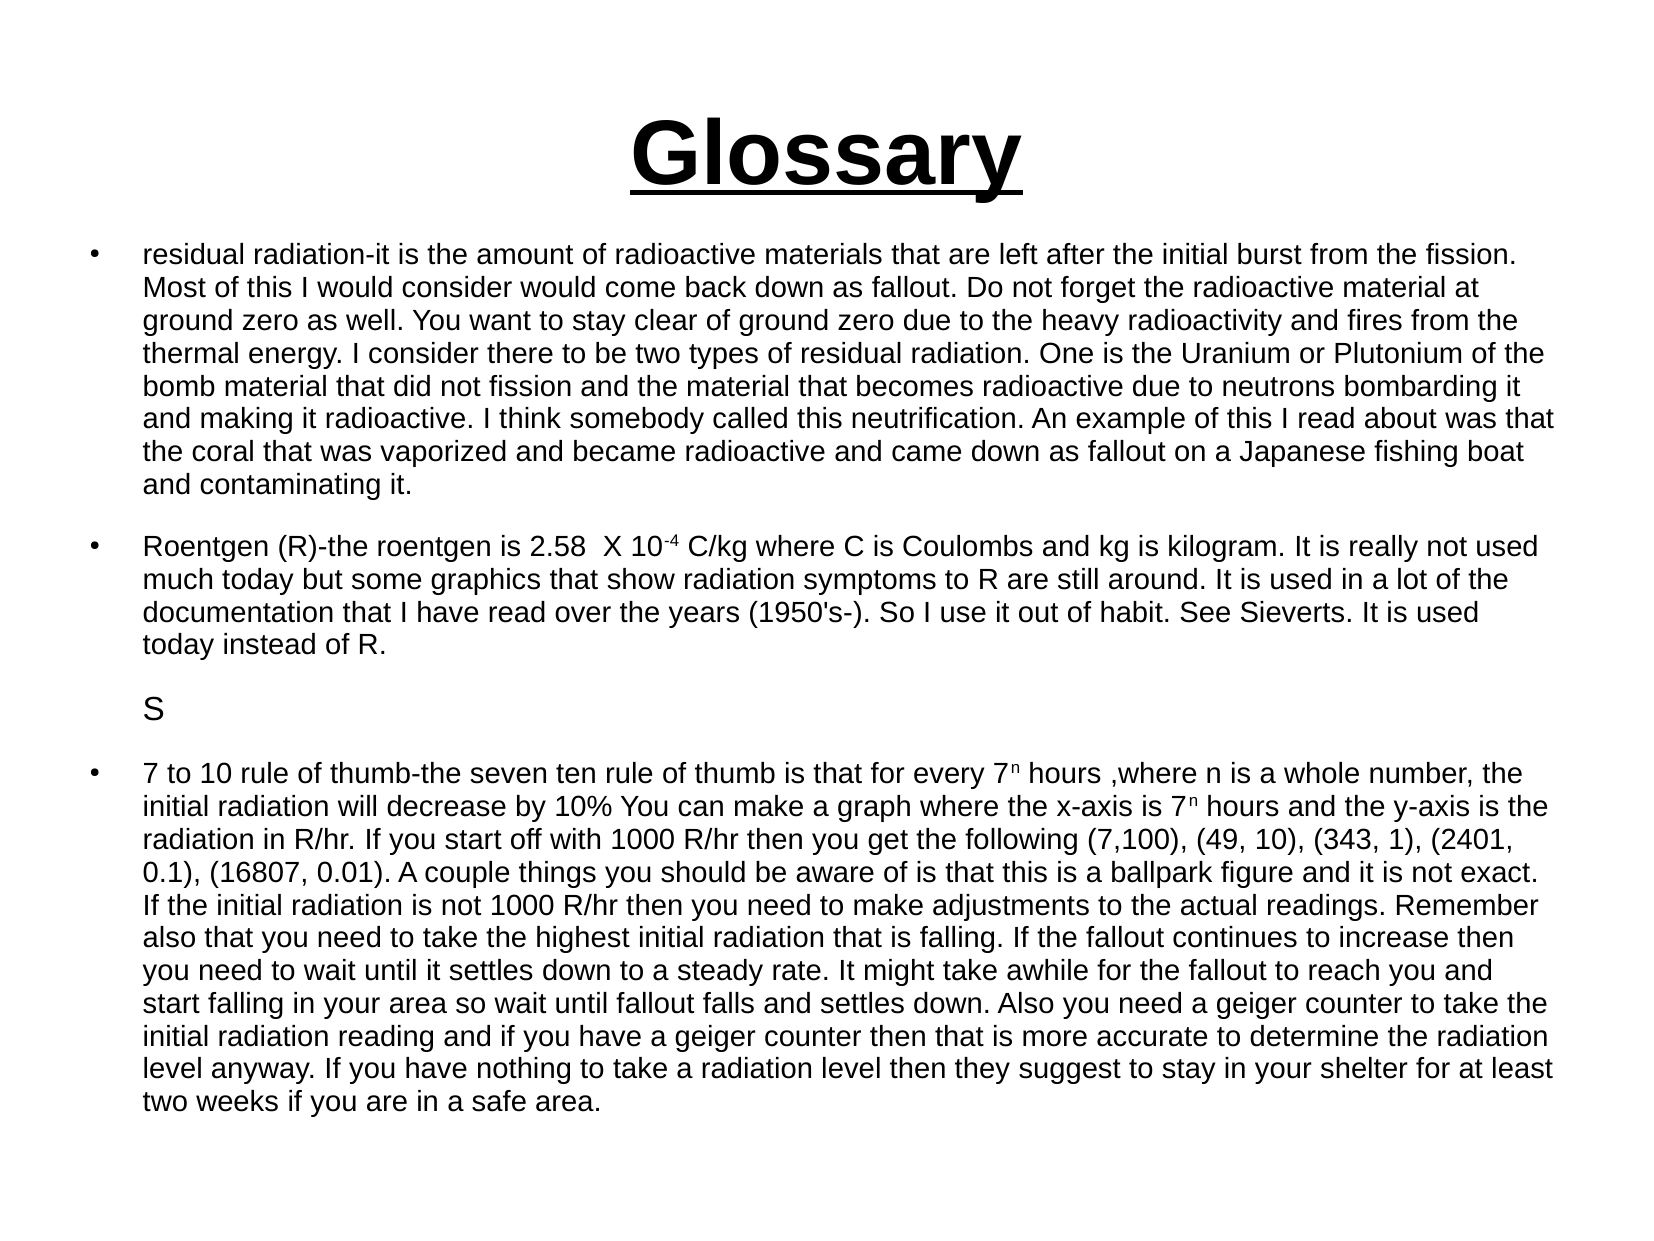

# Glossary
residual radiation-it is the amount of radioactive materials that are left after the initial burst from the fission. Most of this I would consider would come back down as fallout. Do not forget the radioactive material at ground zero as well. You want to stay clear of ground zero due to the heavy radioactivity and fires from the thermal energy. I consider there to be two types of residual radiation. One is the Uranium or Plutonium of the bomb material that did not fission and the material that becomes radioactive due to neutrons bombarding it and making it radioactive. I think somebody called this neutrification. An example of this I read about was that the coral that was vaporized and became radioactive and came down as fallout on a Japanese fishing boat and contaminating it.
Roentgen (R)-the roentgen is 2.58 X 10-4 C/kg where C is Coulombs and kg is kilogram. It is really not used much today but some graphics that show radiation symptoms to R are still around. It is used in a lot of the documentation that I have read over the years (1950's-). So I use it out of habit. See Sieverts. It is used today instead of R.
S
7 to 10 rule of thumb-the seven ten rule of thumb is that for every 7n hours ,where n is a whole number, the initial radiation will decrease by 10% You can make a graph where the x-axis is 7n hours and the y-axis is the radiation in R/hr. If you start off with 1000 R/hr then you get the following (7,100), (49, 10), (343, 1), (2401, 0.1), (16807, 0.01). A couple things you should be aware of is that this is a ballpark figure and it is not exact. If the initial radiation is not 1000 R/hr then you need to make adjustments to the actual readings. Remember also that you need to take the highest initial radiation that is falling. If the fallout continues to increase then you need to wait until it settles down to a steady rate. It might take awhile for the fallout to reach you and start falling in your area so wait until fallout falls and settles down. Also you need a geiger counter to take the initial radiation reading and if you have a geiger counter then that is more accurate to determine the radiation level anyway. If you have nothing to take a radiation level then they suggest to stay in your shelter for at least two weeks if you are in a safe area.